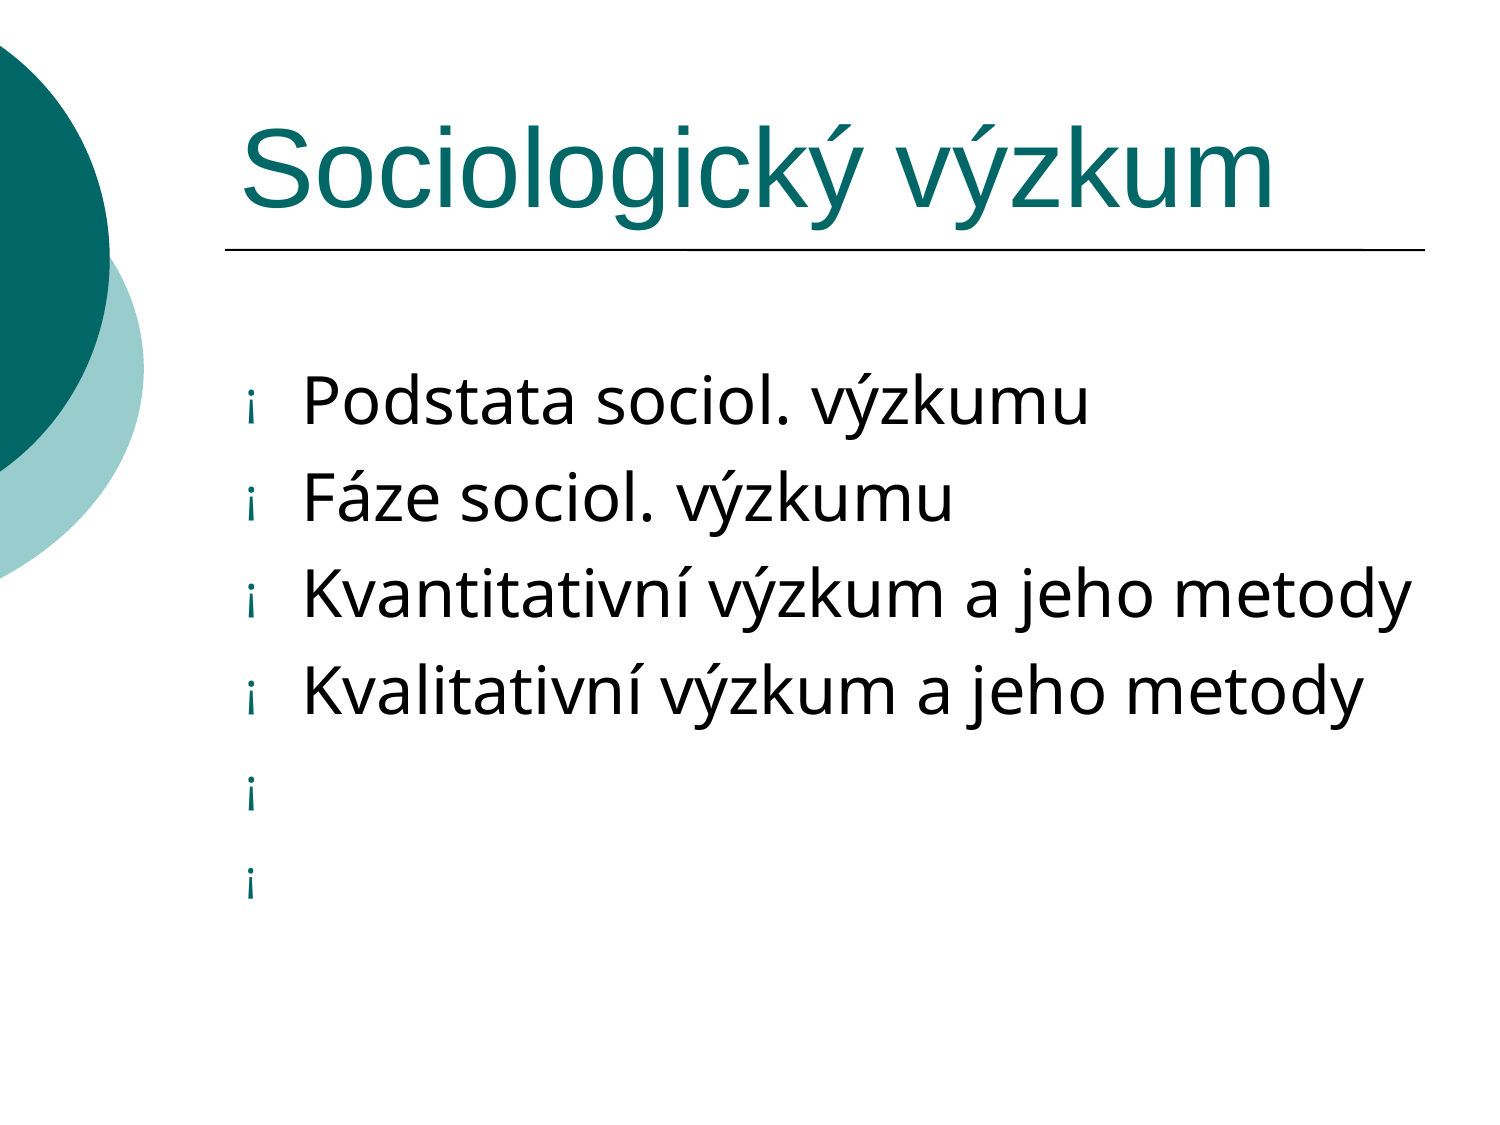

# Sociologický výzkum
Podstata sociol. výzkumu
Fáze sociol. výzkumu
Kvantitativní výzkum a jeho metody
Kvalitativní výzkum a jeho metody